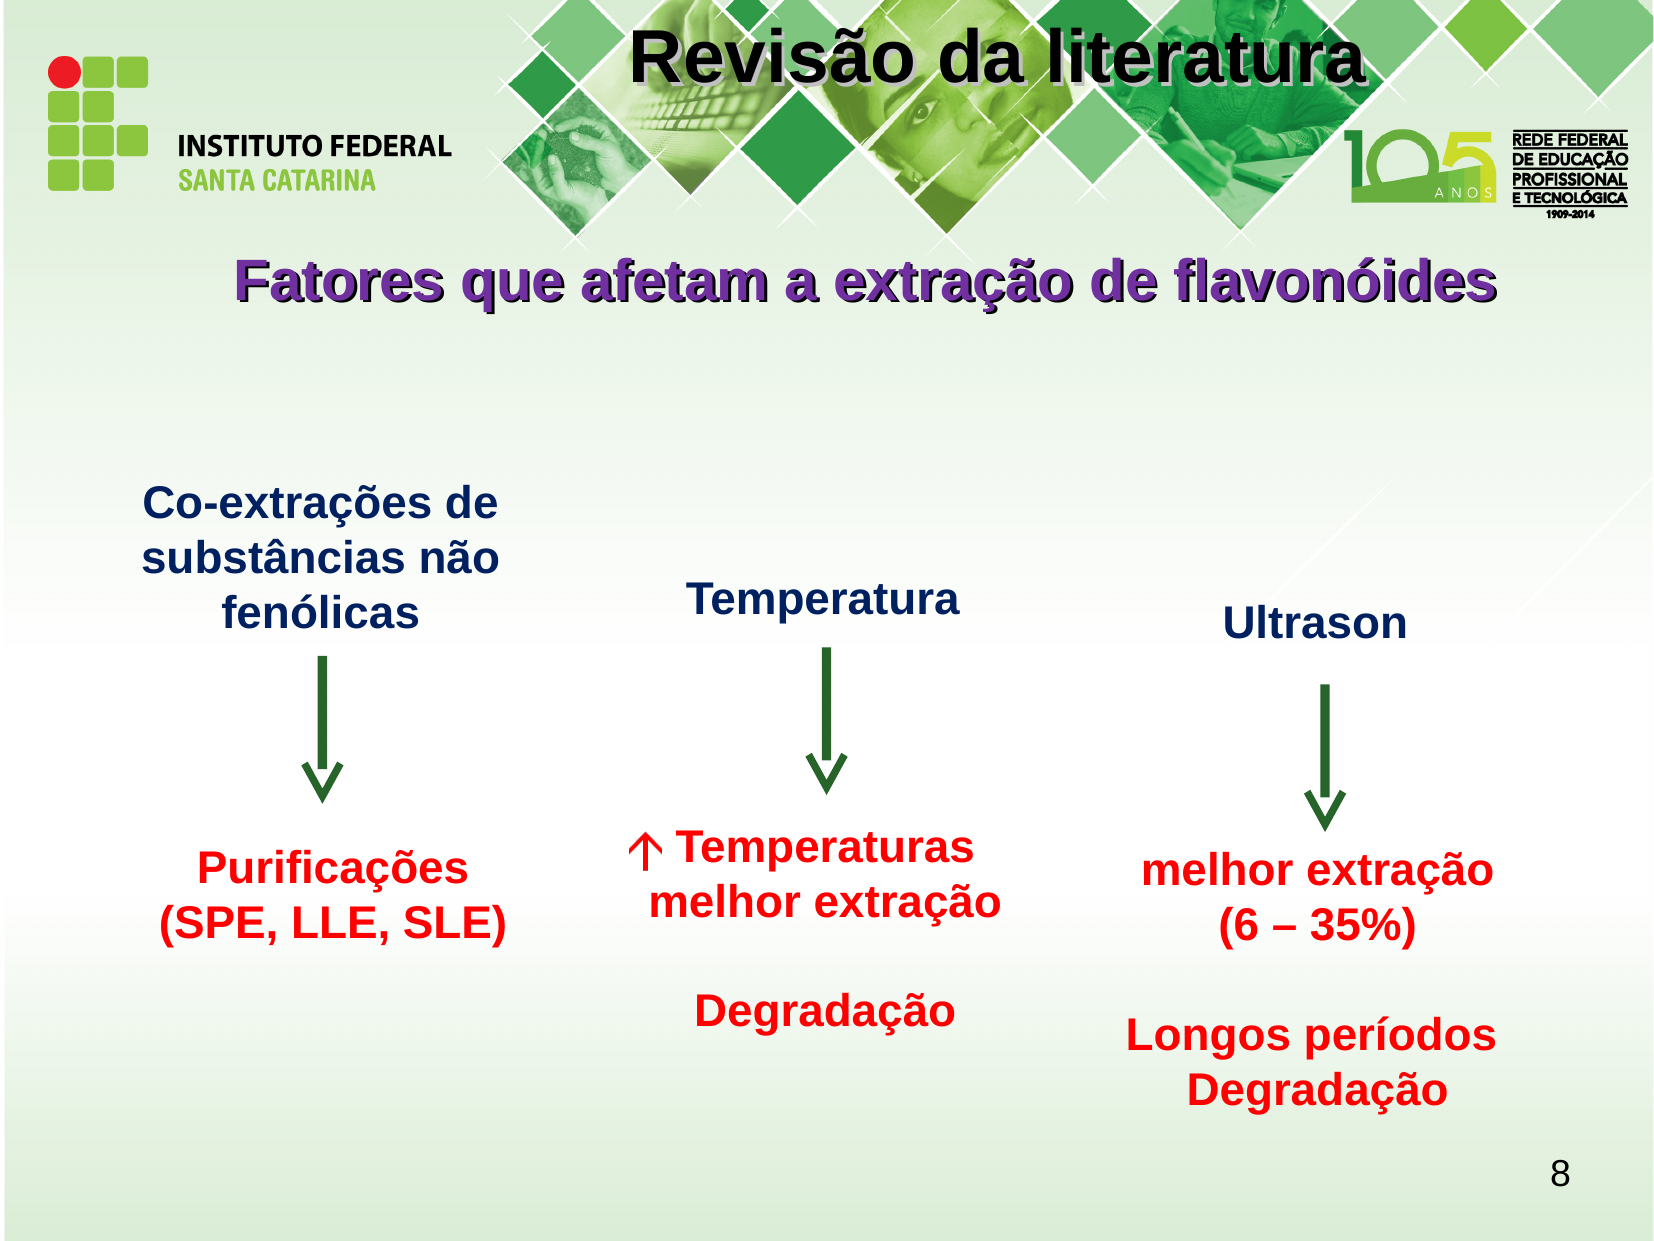

Revisão da literatura
Fatores que afetam a extração de flavonóides
Co-extrações de substâncias não fenólicas
Purificações
(SPE, LLE, SLE)
Temperatura
Temperaturas
melhor extração
Degradação
Ultrason
melhor extração
(6 – 35%)
Longos períodos
Degradação